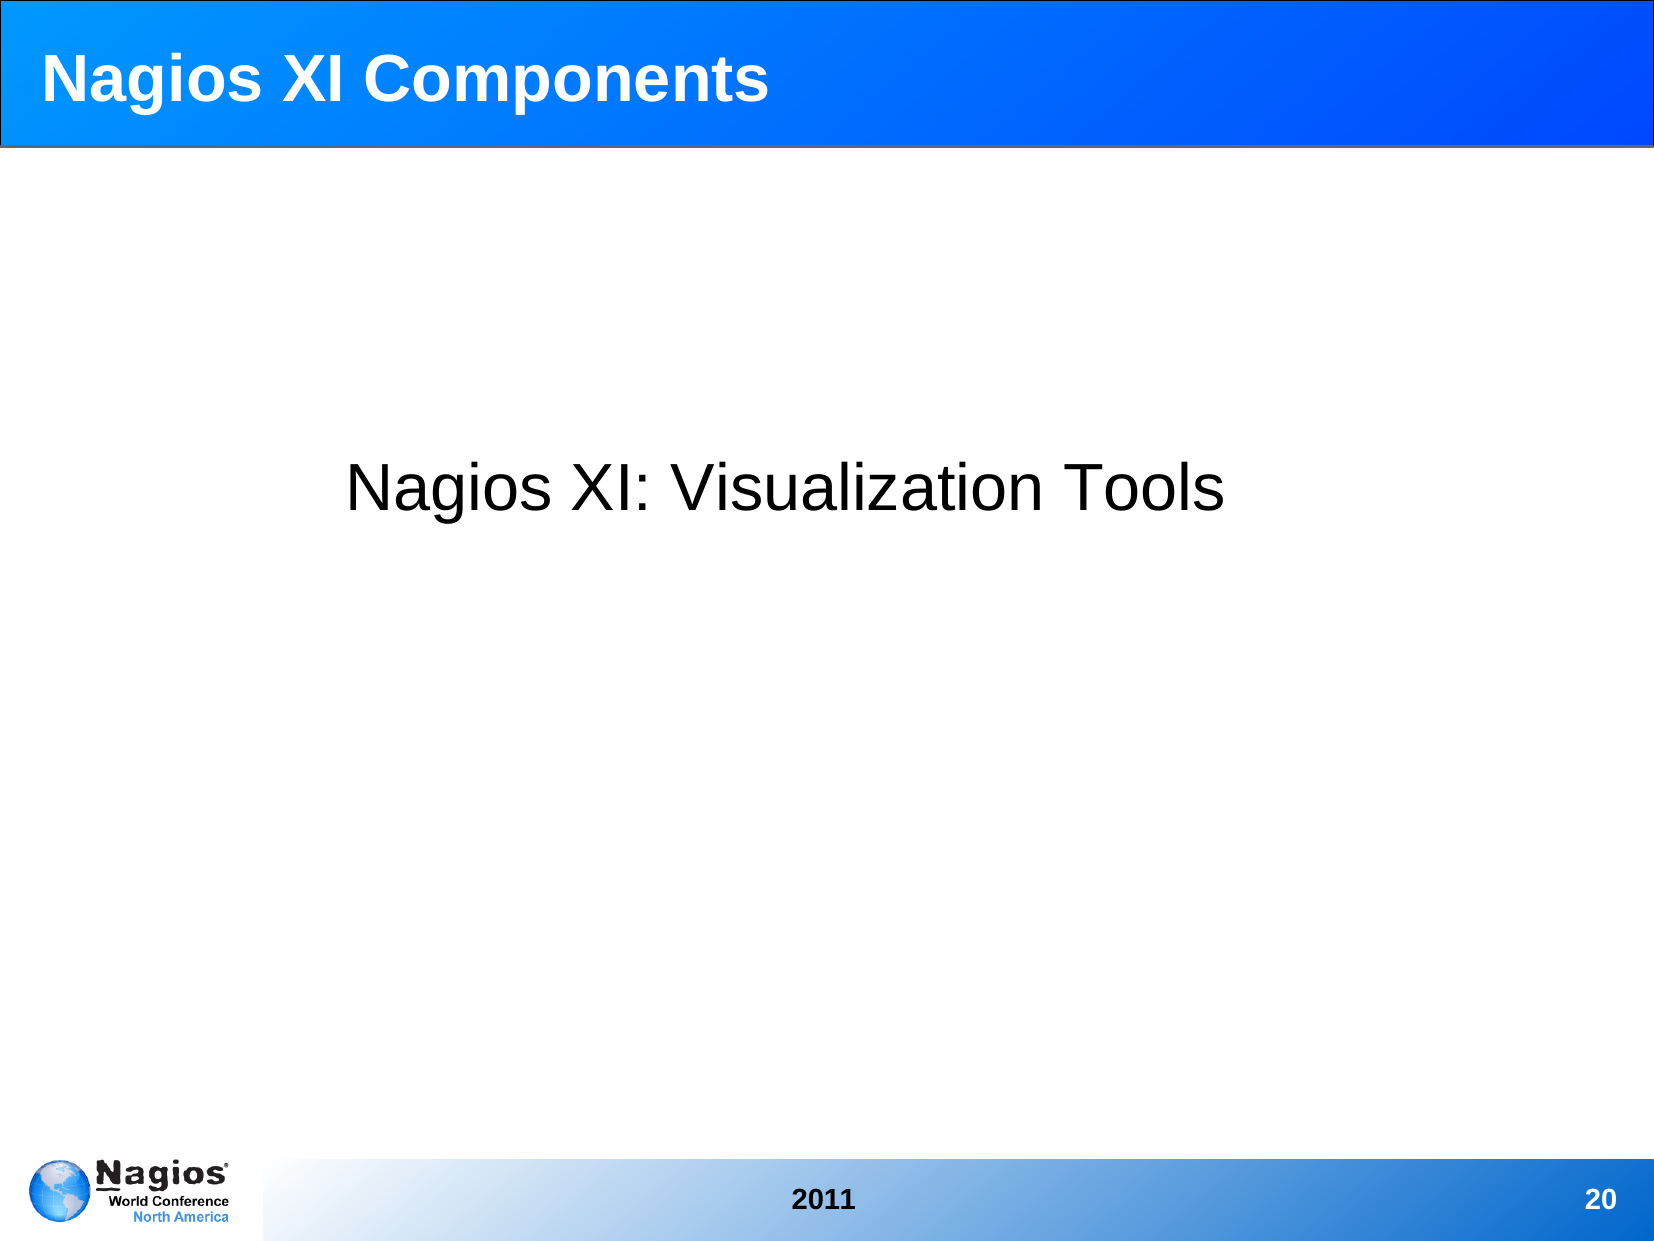

# Nagios XI Components
Nagios XI: Visualization Tools
2011
20